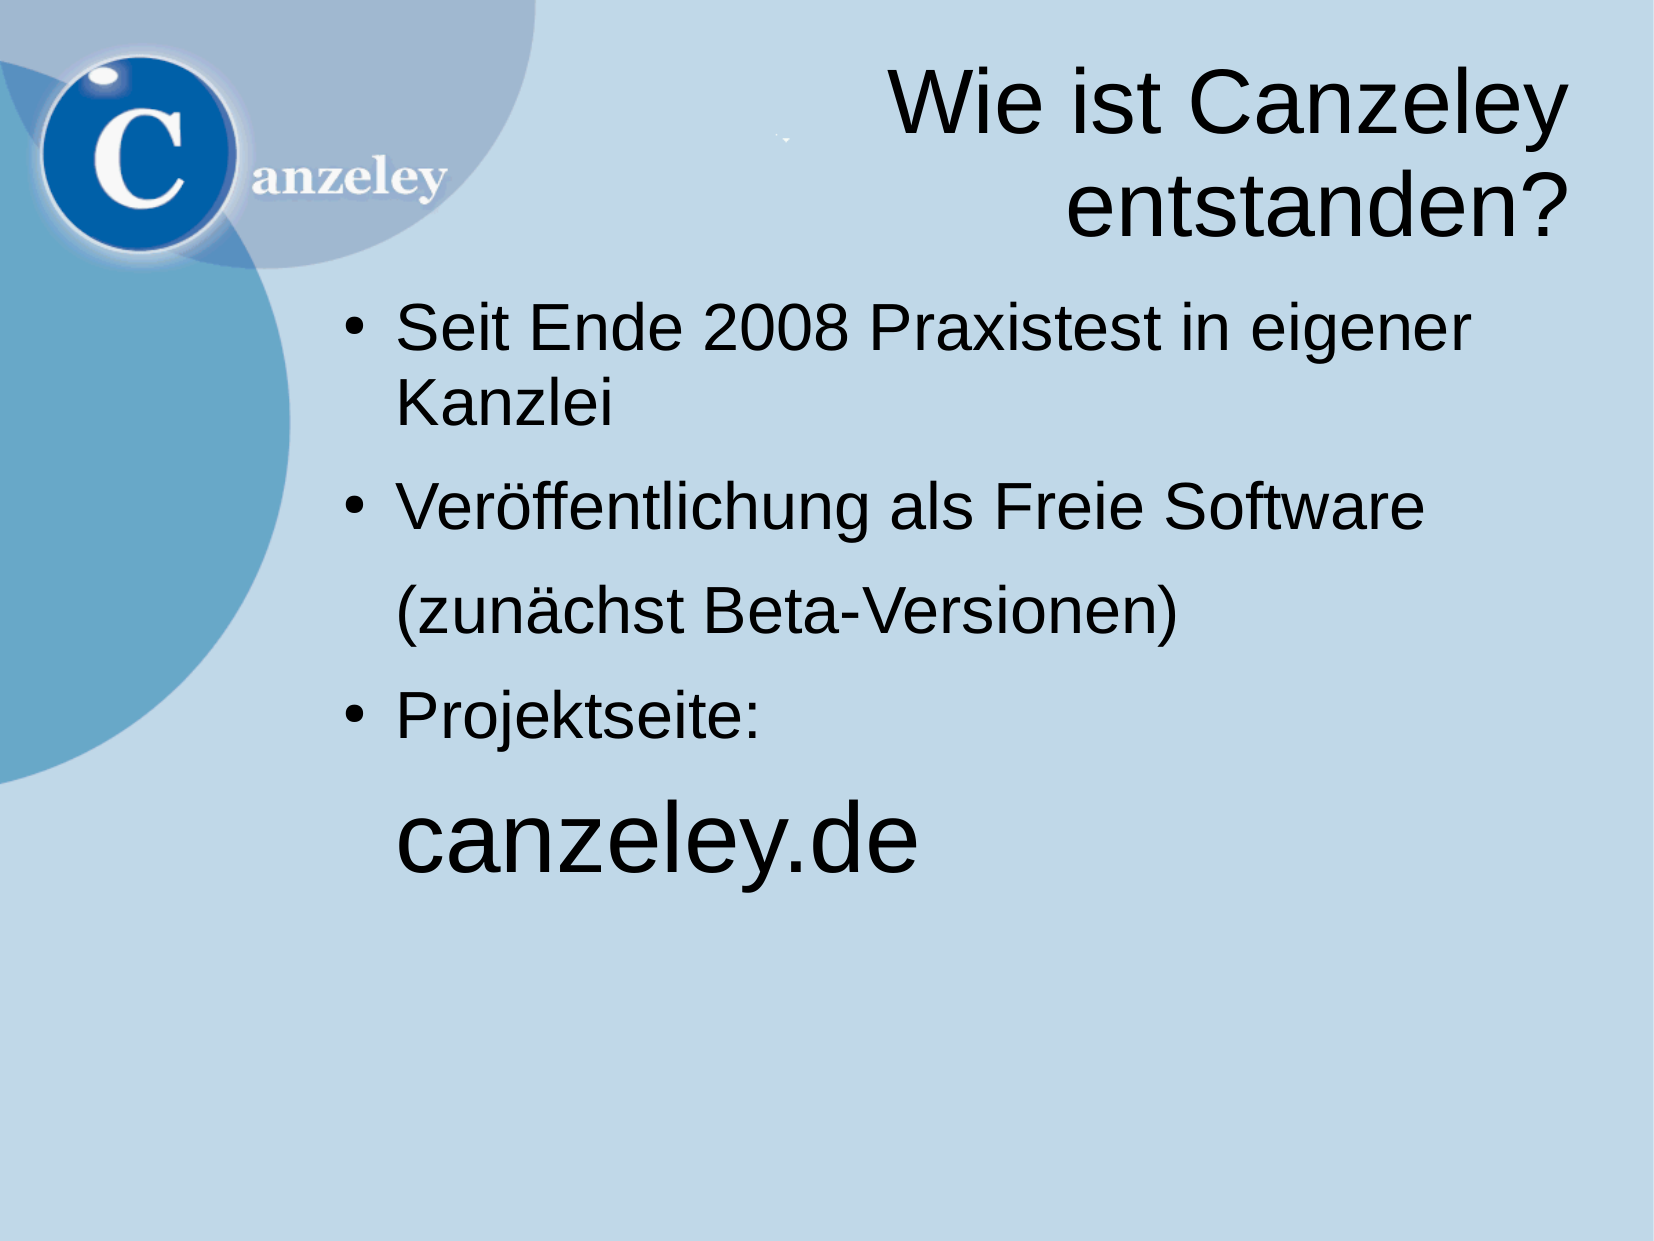

# Wie ist Canzeley entstanden?
Seit Ende 2008 Praxistest in eigener Kanzlei
Veröffentlichung als Freie Software
(zunächst Beta-Versionen)
Projektseite:
canzeley.de